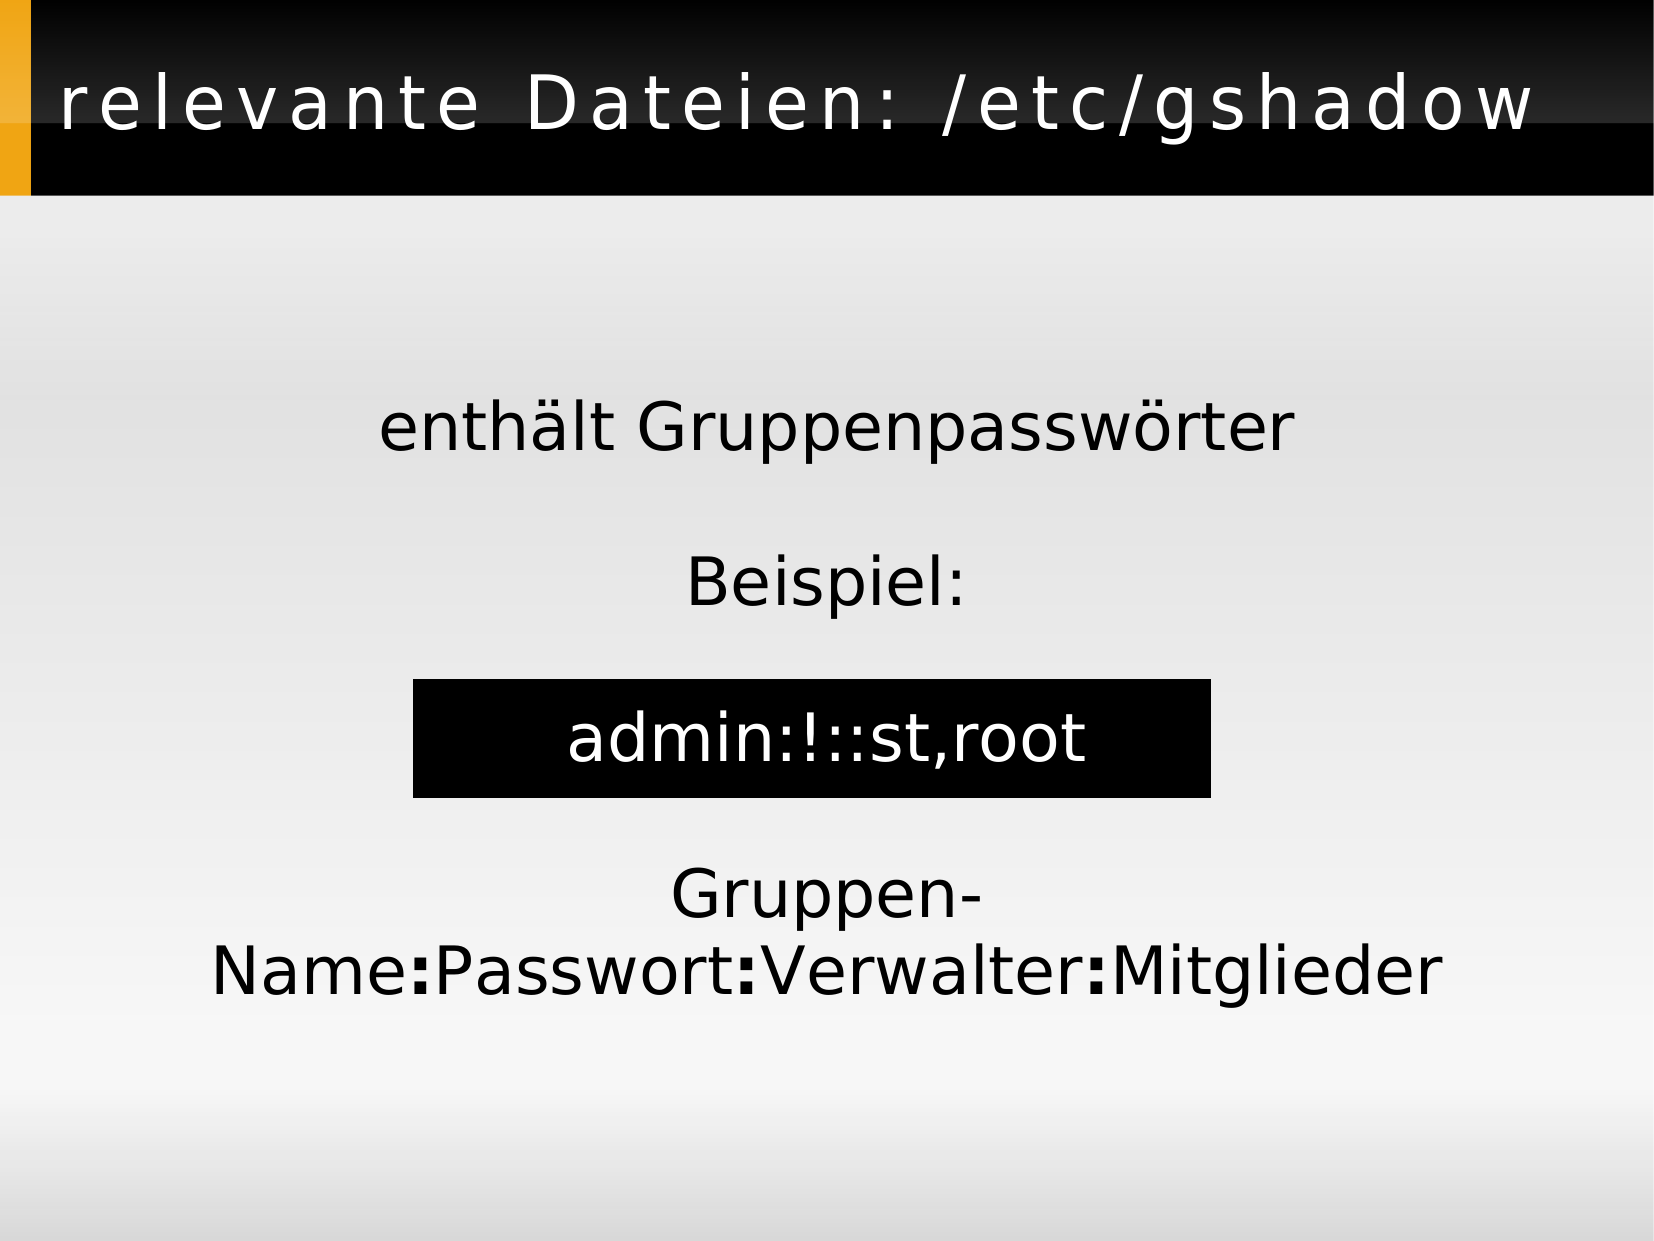

# relevante Dateien: /etc/gshadow
 enthält Gruppenpasswörter
Beispiel:
admin:!::st,root
Gruppen-
Name:Passwort:Verwalter:Mitglieder